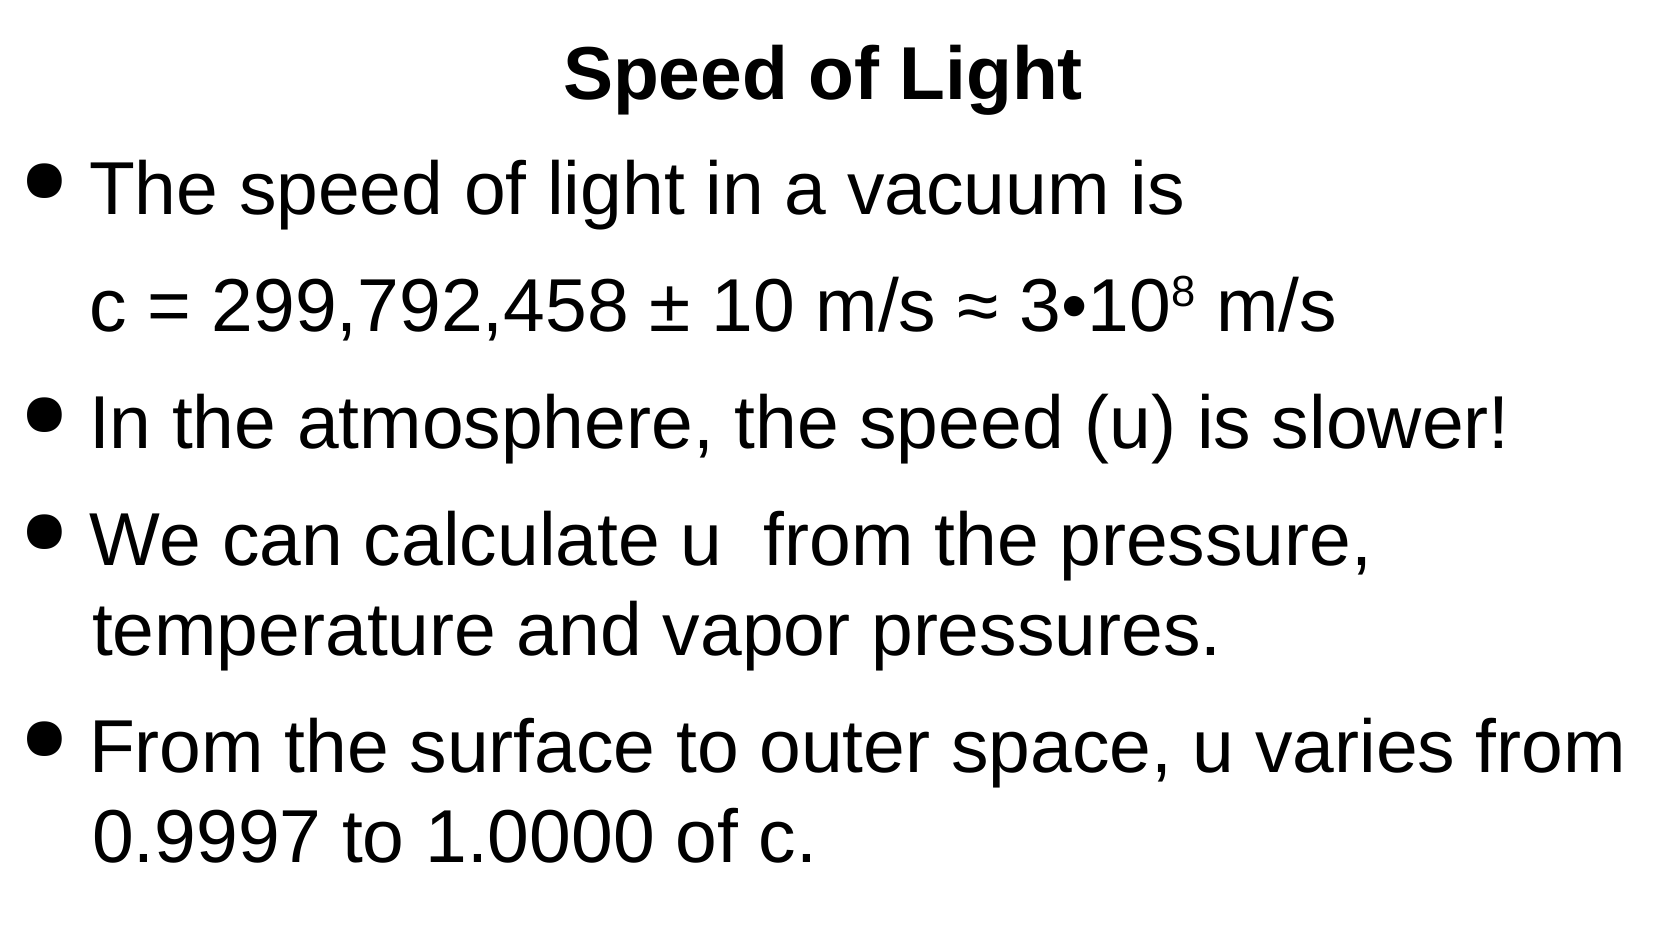

# Speed of Light
 The speed of light in a vacuum is
 c = 299,792,458 ± 10 m/s ≈ 3•108 m/s
 In the atmosphere, the speed (u) is slower!
 We can calculate u from the pressure, temperature and vapor pressures.
 From the surface to outer space, u varies from 0.9997 to 1.0000 of c.